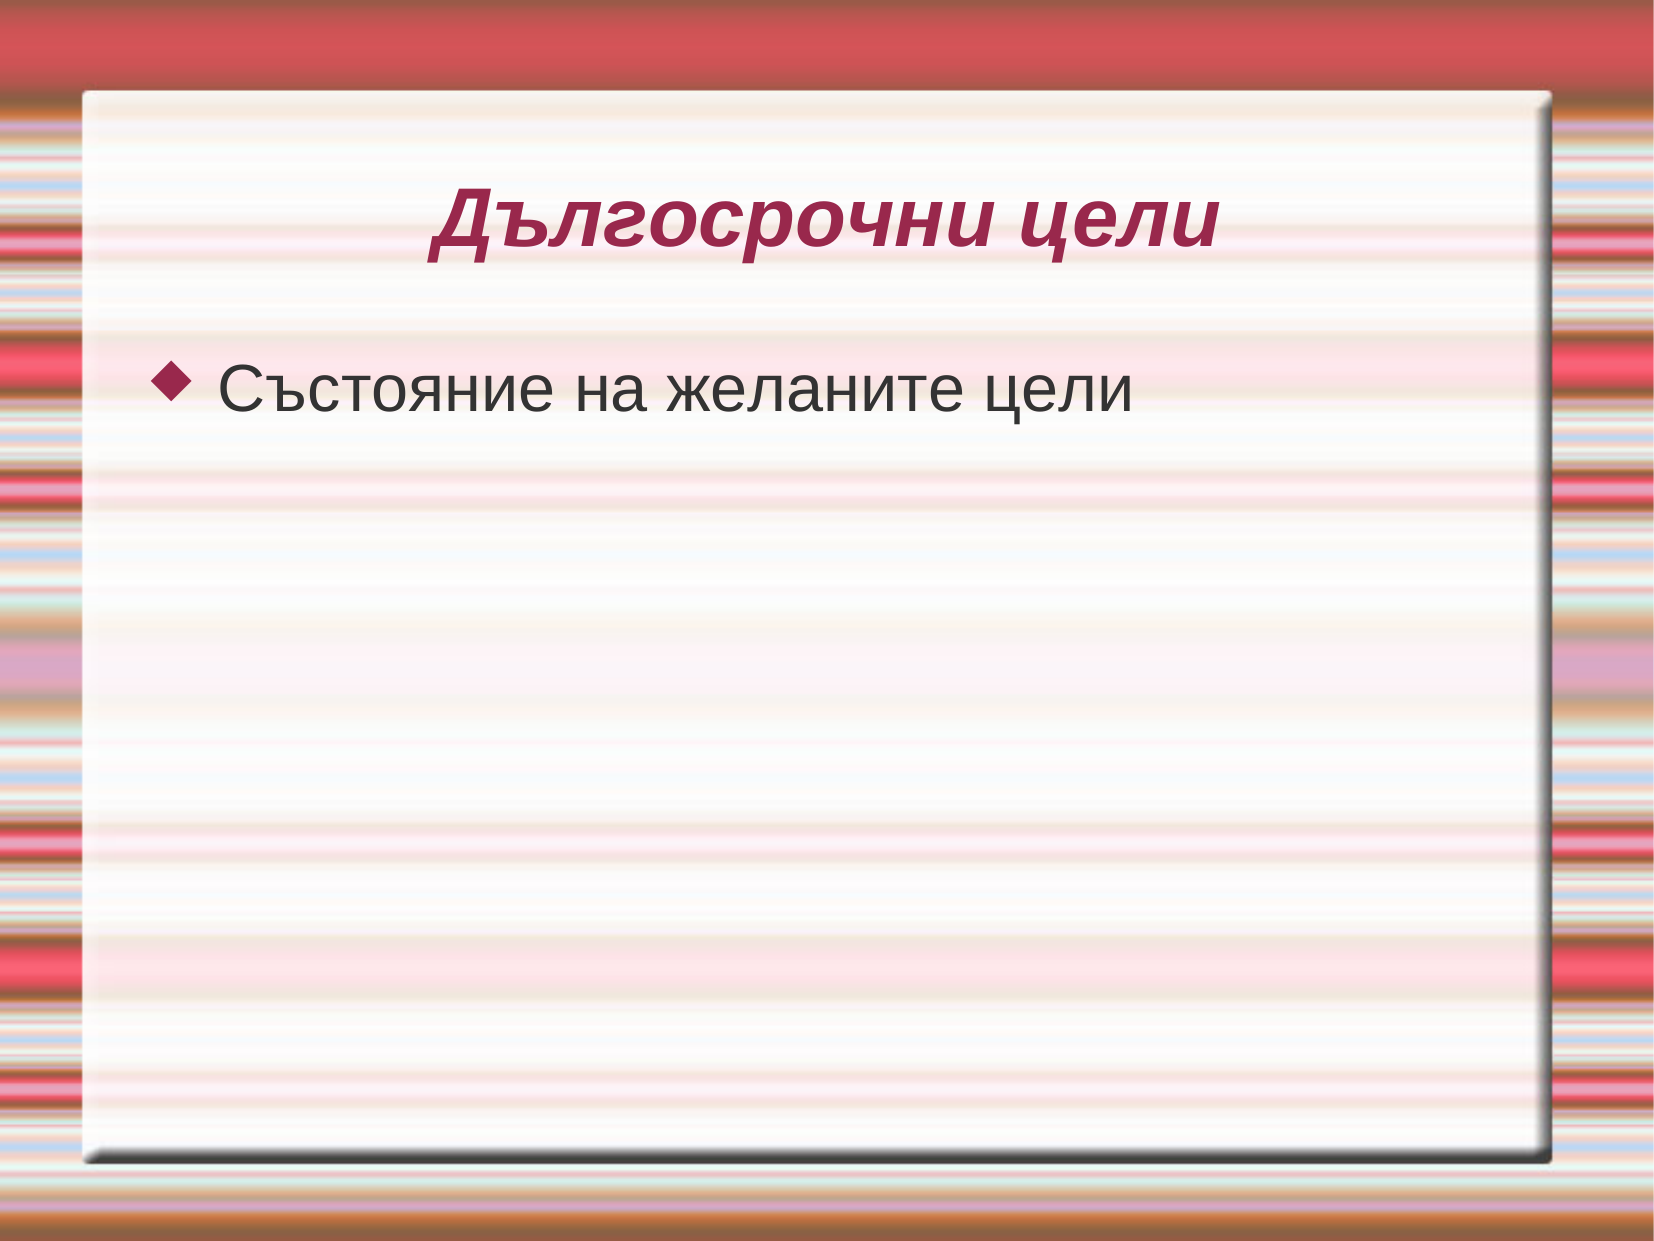

# Дългосрочни цели
Състояние на желаните цели